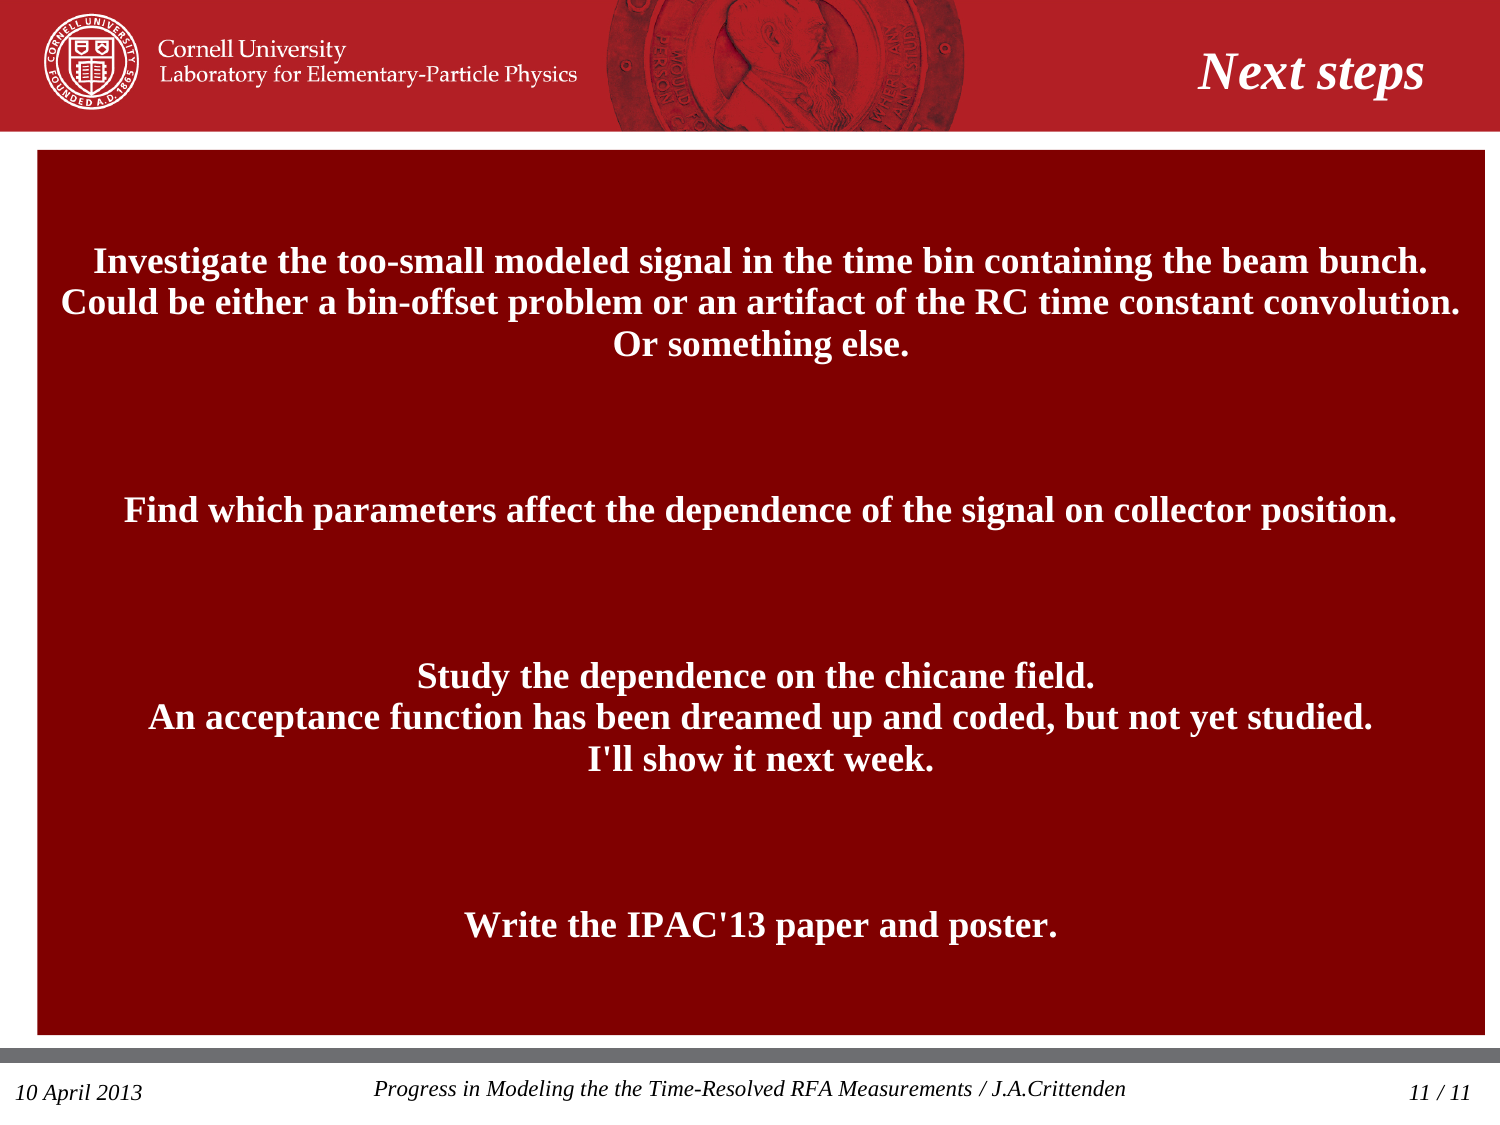

# Next steps
Investigate the too-small modeled signal in the time bin containing the beam bunch.
Could be either a bin-offset problem or an artifact of the RC time constant convolution.
Or something else.
Find which parameters affect the dependence of the signal on collector position.
Study the dependence on the chicane field.
An acceptance function has been dreamed up and coded, but not yet studied.
I'll show it next week.
Write the IPAC'13 paper and poster.